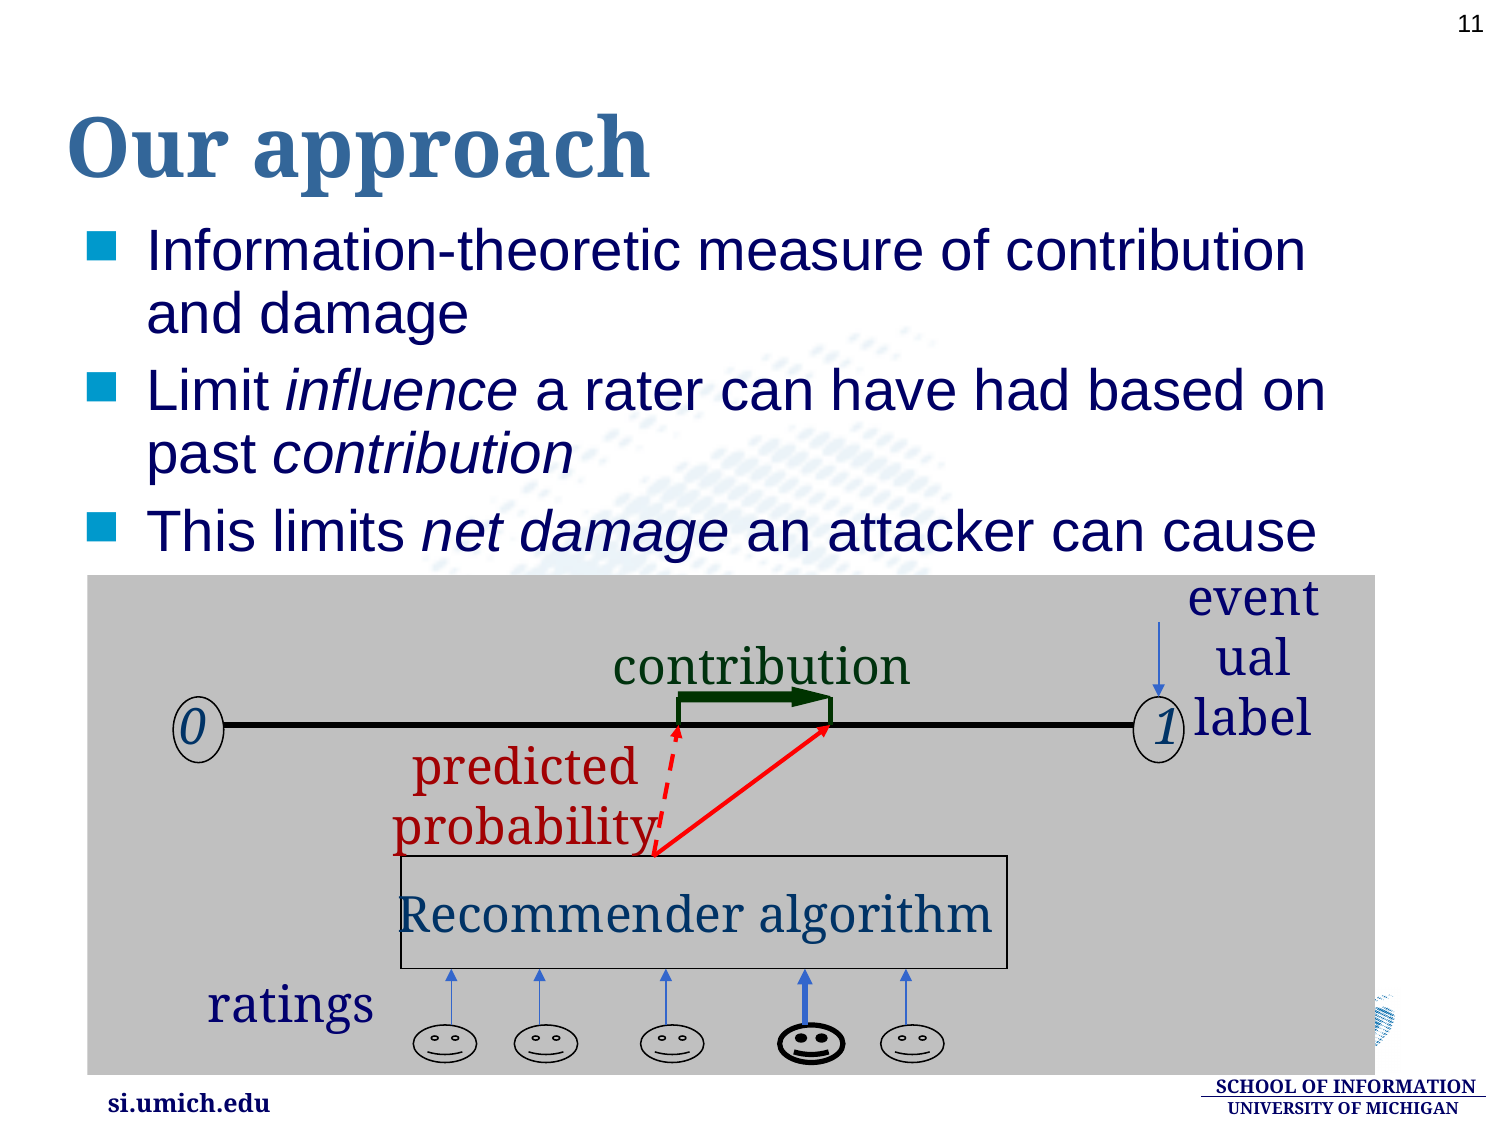

# Our approach
Information-theoretic measure of contribution and damage
Limit influence a rater can have had based on past contribution
This limits net damage an attacker can cause
eventual
label
contribution
0
1
predicted probability
Recommender algorithm
ratings